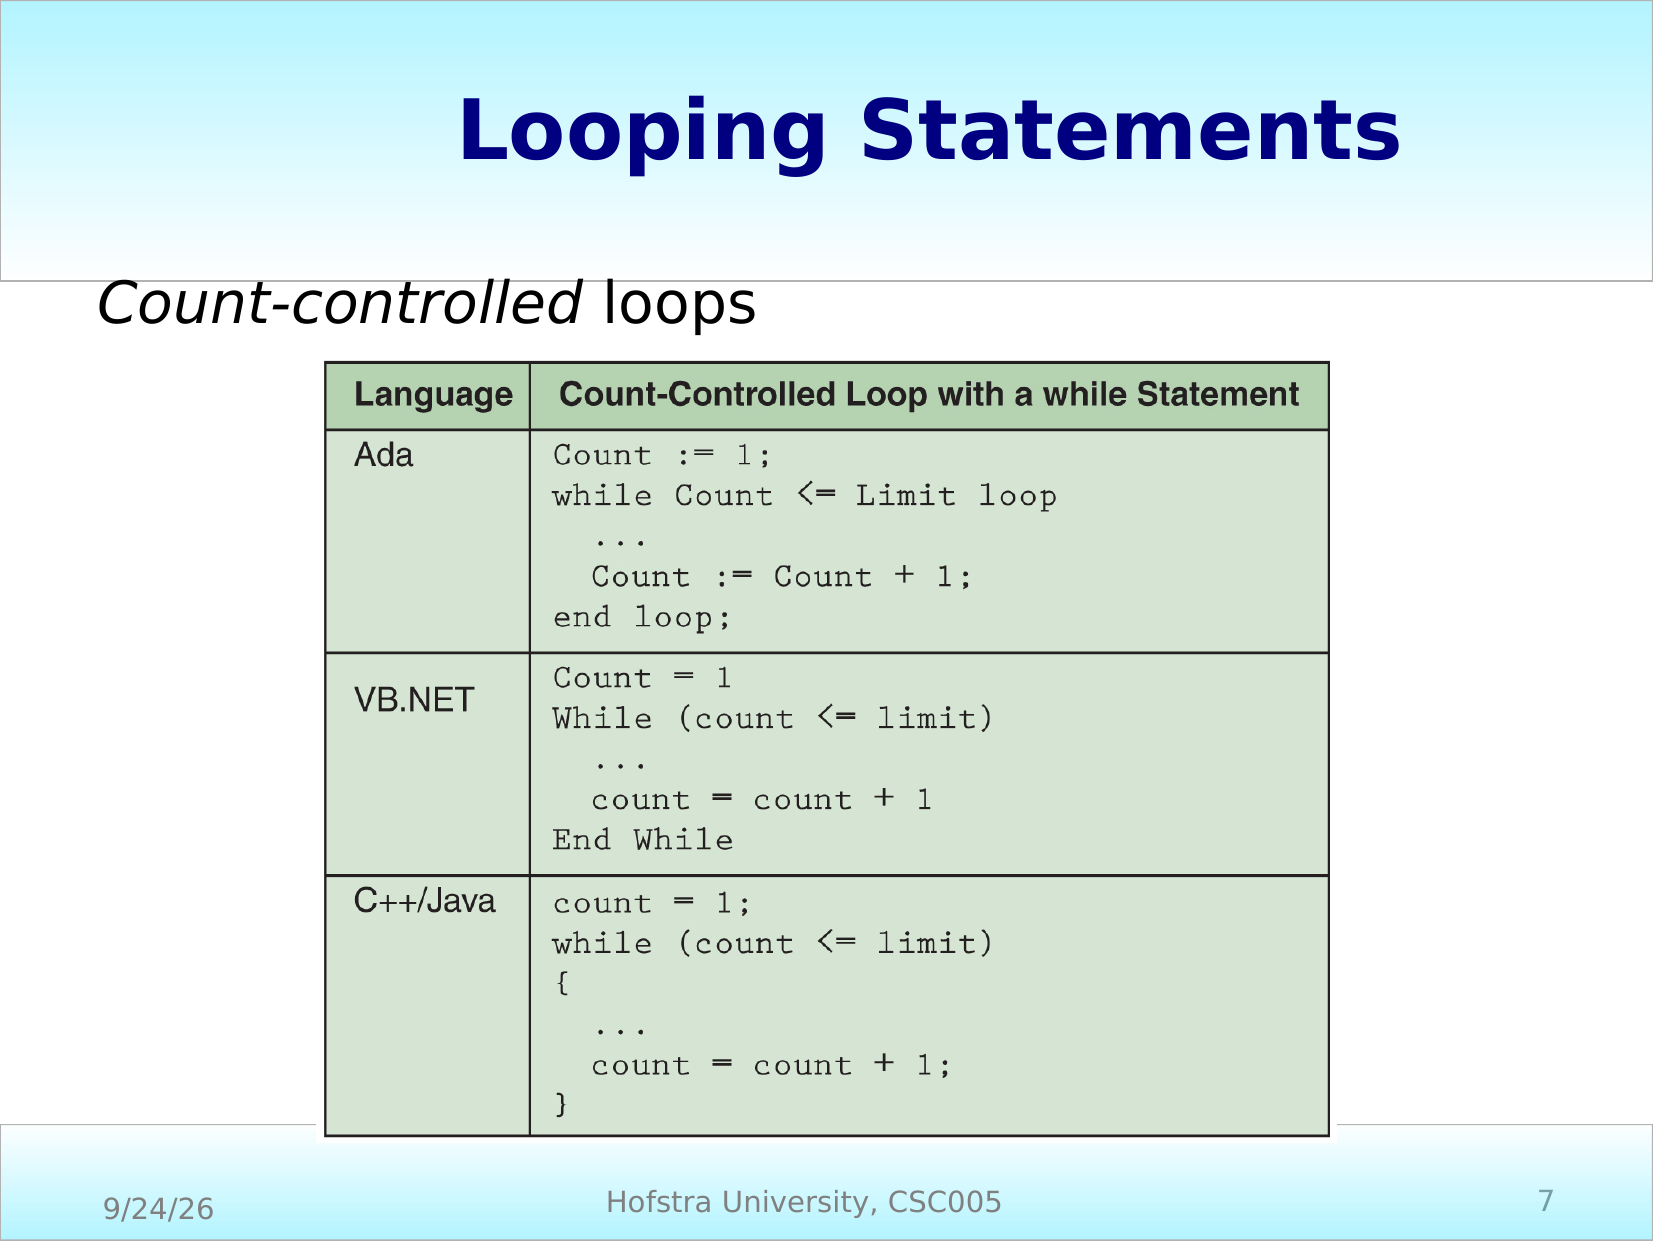

# Looping Statements
Count-controlled loops
7
Hofstra University, CSC005